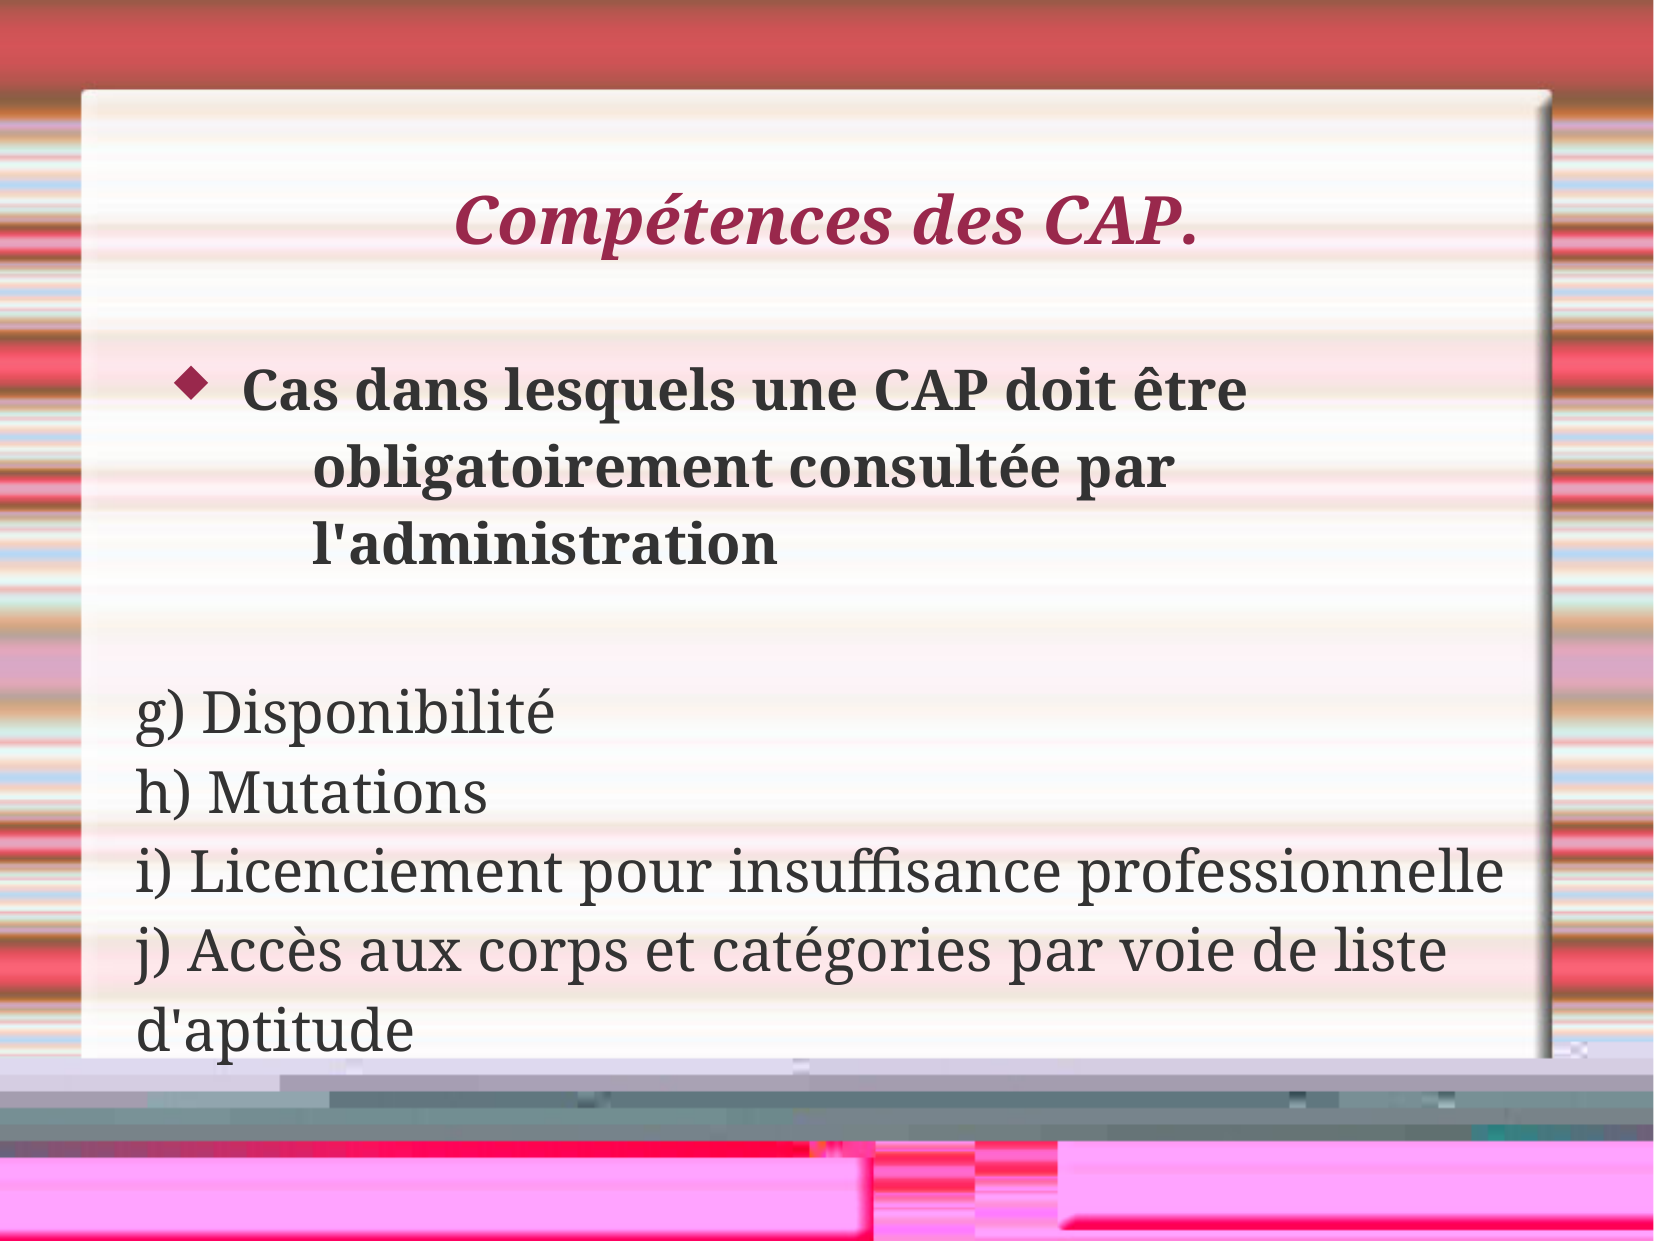

# Compétences des CAP.
Cas dans lesquels une CAP doit être obligatoirement consultée par l'administration
g) Disponibilité
h) Mutations
i) Licenciement pour insuffisance professionnelle
j) Accès aux corps et catégories par voie de liste
d'aptitude